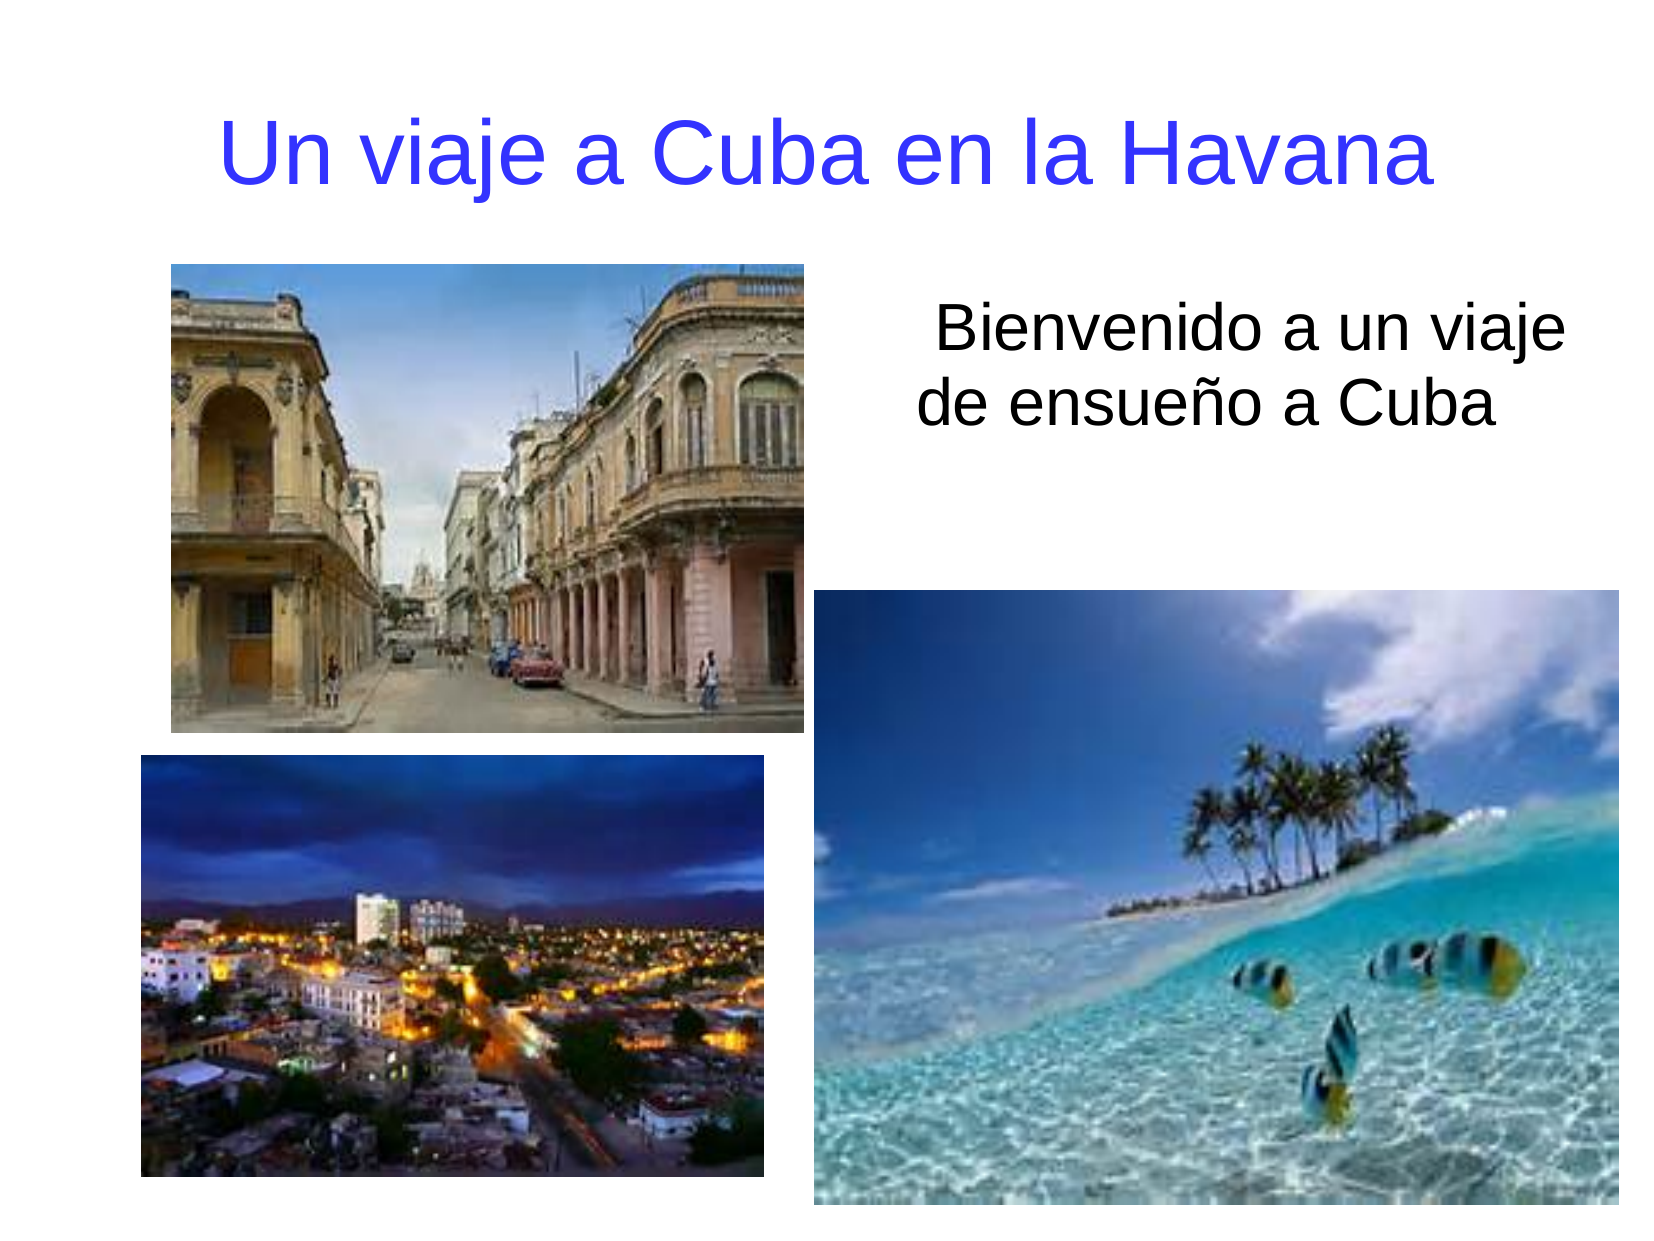

# Un viaje a Cuba en la Havana
 Bienvenido a un viaje de ensueño a Cuba